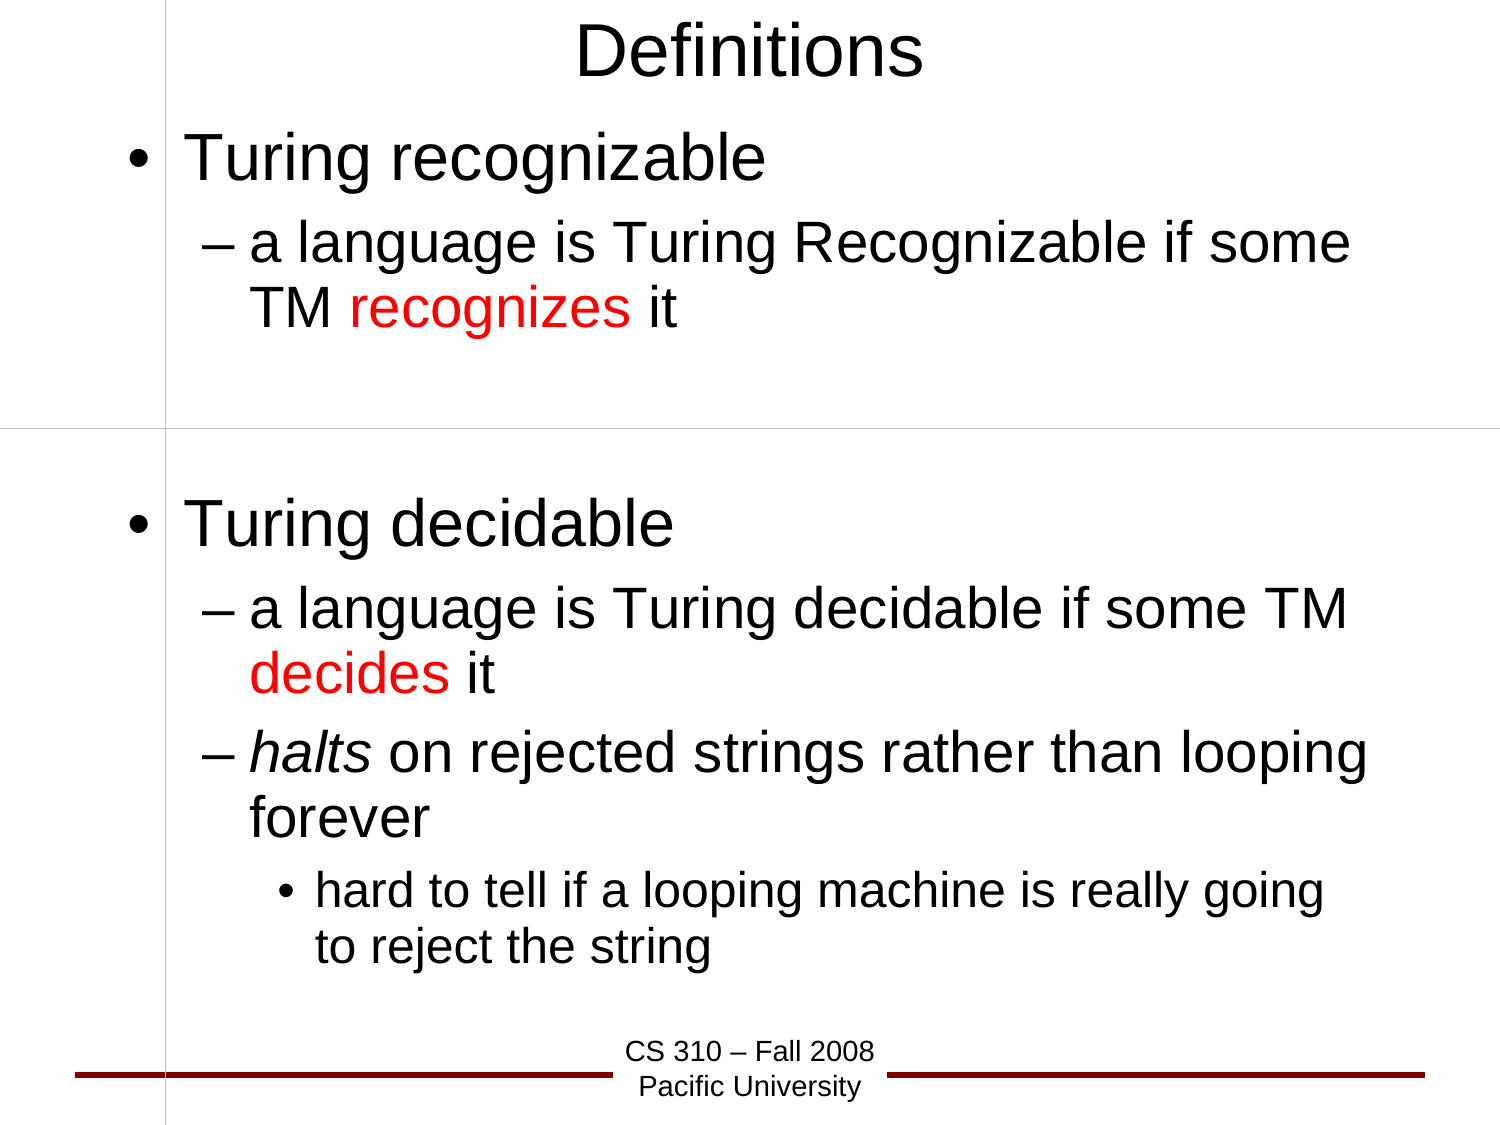

# Definitions
Turing recognizable
a language is Turing Recognizable if some TM recognizes it
Turing decidable
a language is Turing decidable if some TM decides it
halts on rejected strings rather than looping forever
hard to tell if a looping machine is really going to reject the string